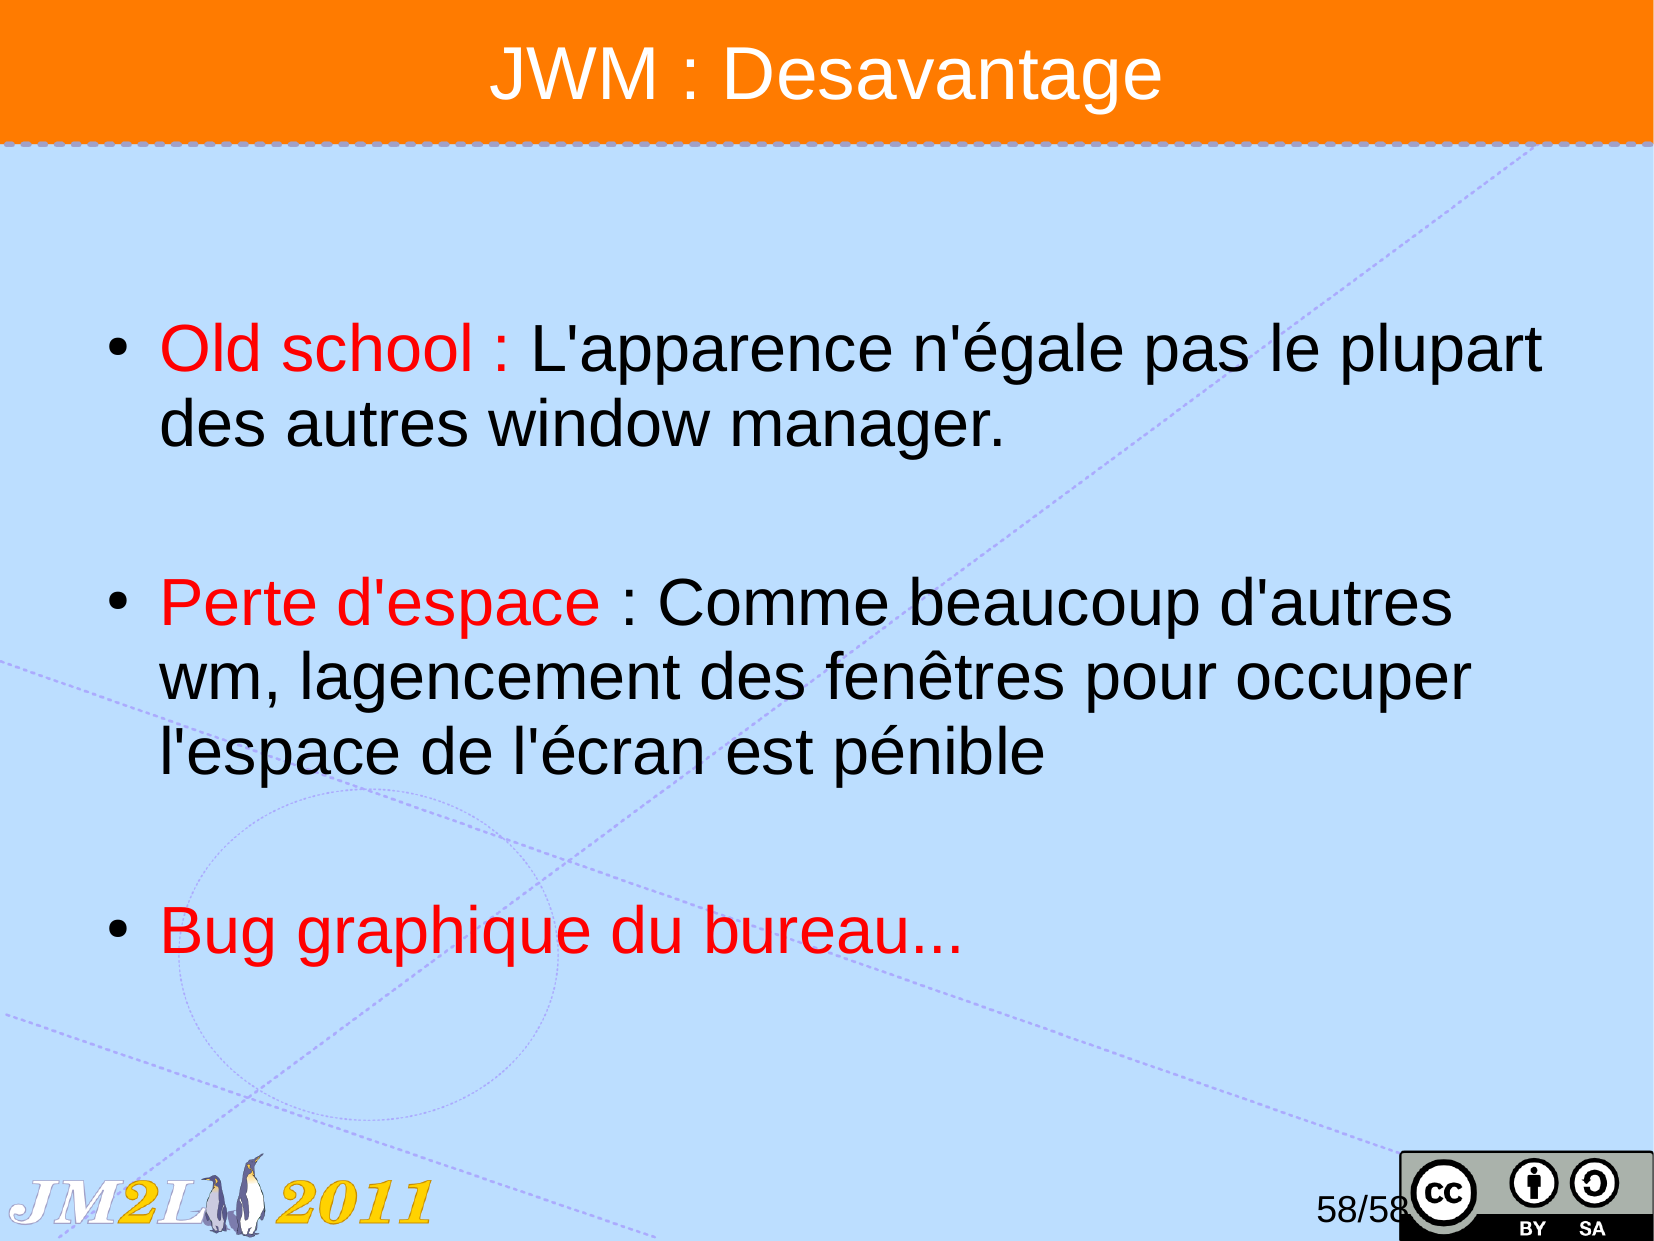

# JWM : Desavantage
Old school : L'apparence n'égale pas le plupart des autres window manager.
Perte d'espace : Comme beaucoup d'autres wm, lagencement des fenêtres pour occuper l'espace de l'écran est pénible
Bug graphique du bureau...